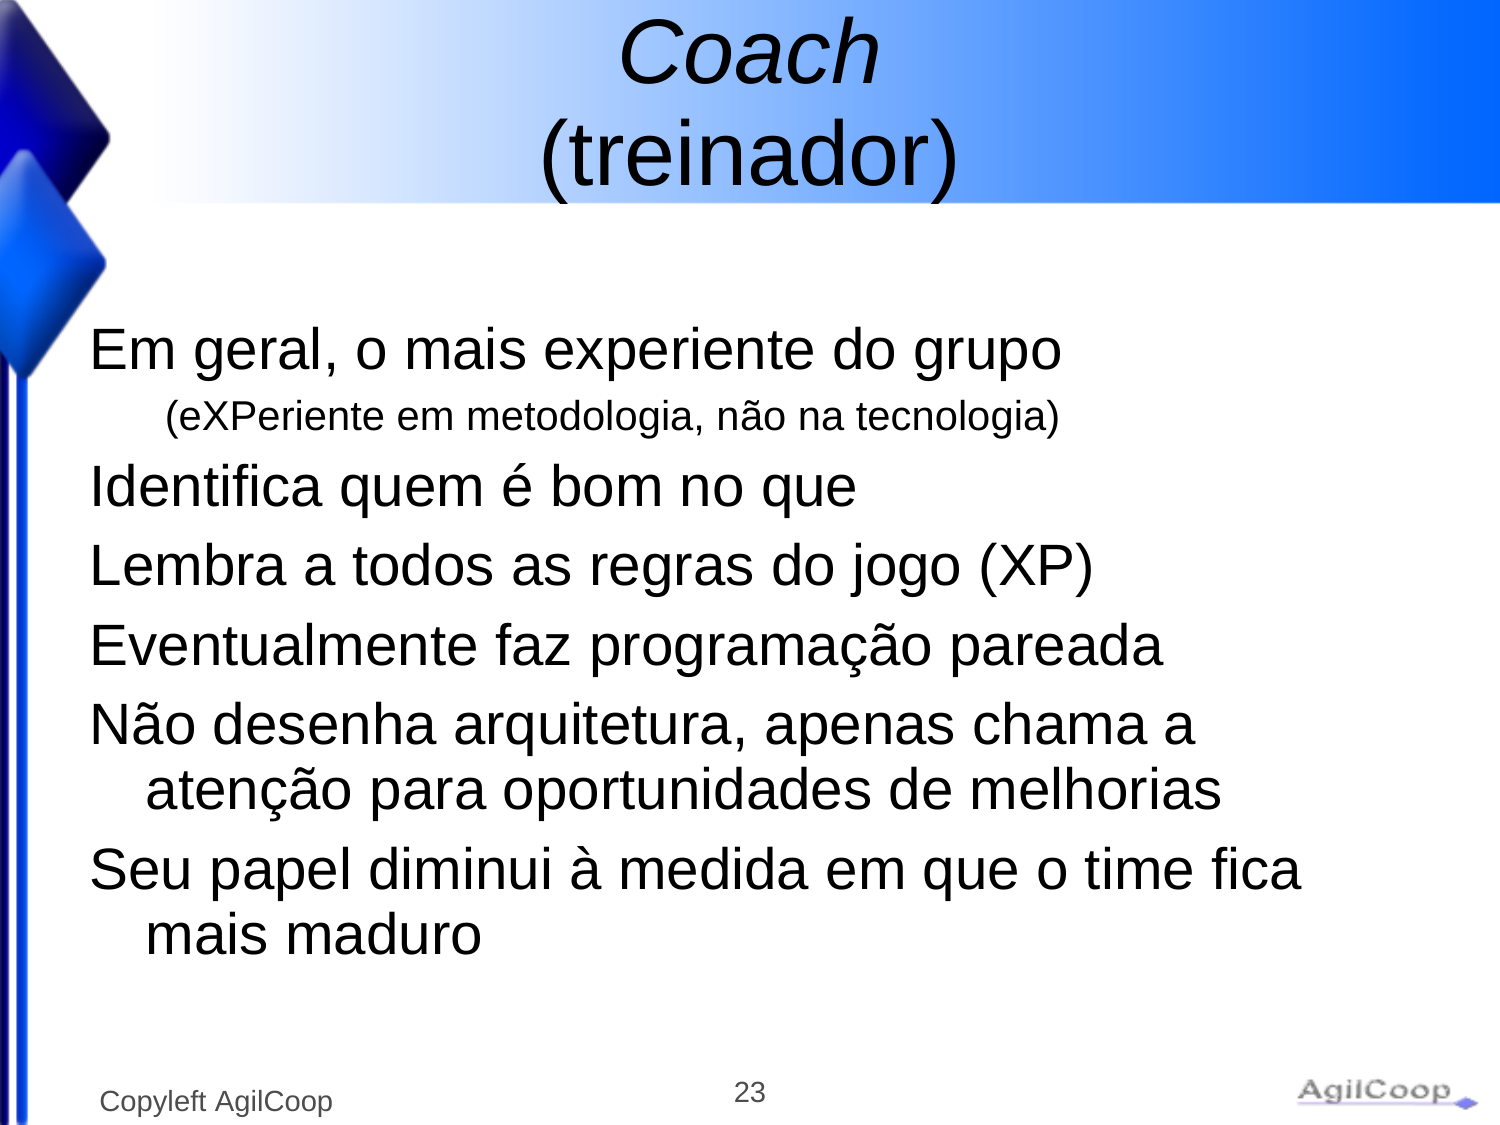

# Coach (treinador)
Em geral, o mais experiente do grupo
(eXPeriente em metodologia, não na tecnologia)
Identifica quem é bom no que
Lembra a todos as regras do jogo (XP)
Eventualmente faz programação pareada
Não desenha arquitetura, apenas chama a atenção para oportunidades de melhorias
Seu papel diminui à medida em que o time fica mais maduro
23